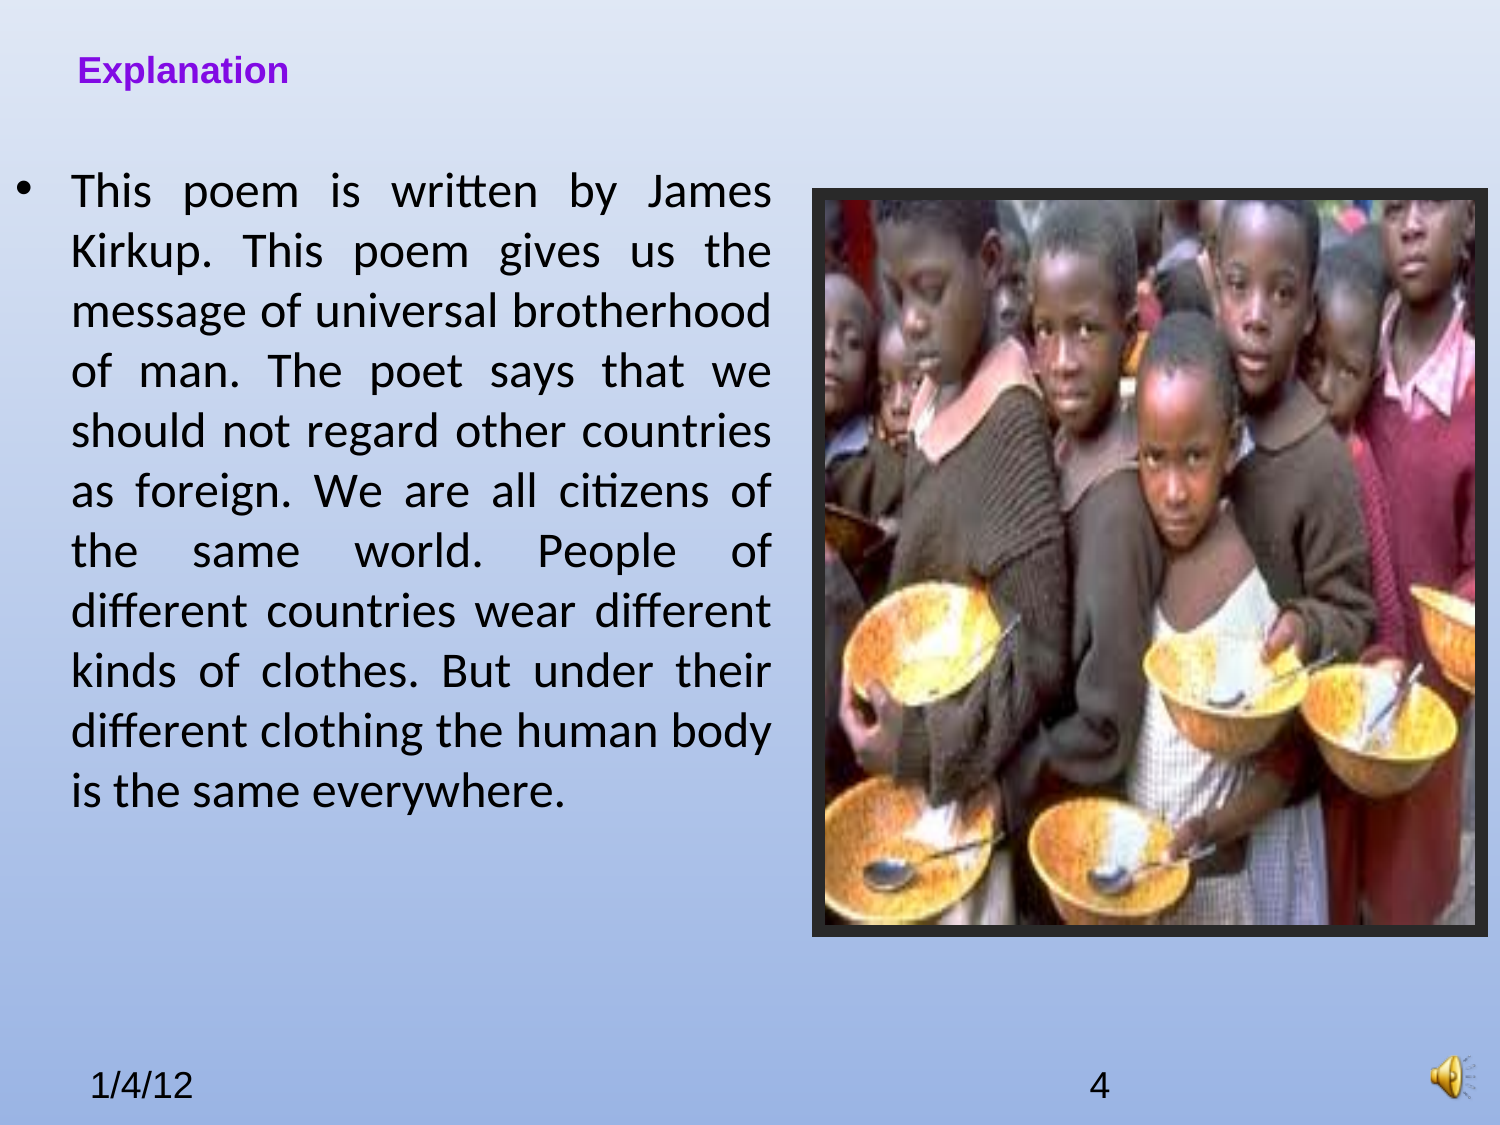

Explanation
This poem is written by James Kirkup. This poem gives us the message of universal brotherhood of man. The poet says that we should not regard other countries as foreign. We are all citizens of the same world. People of different countries wear different kinds of clothes. But under their different clothing the human body is the same everywhere.